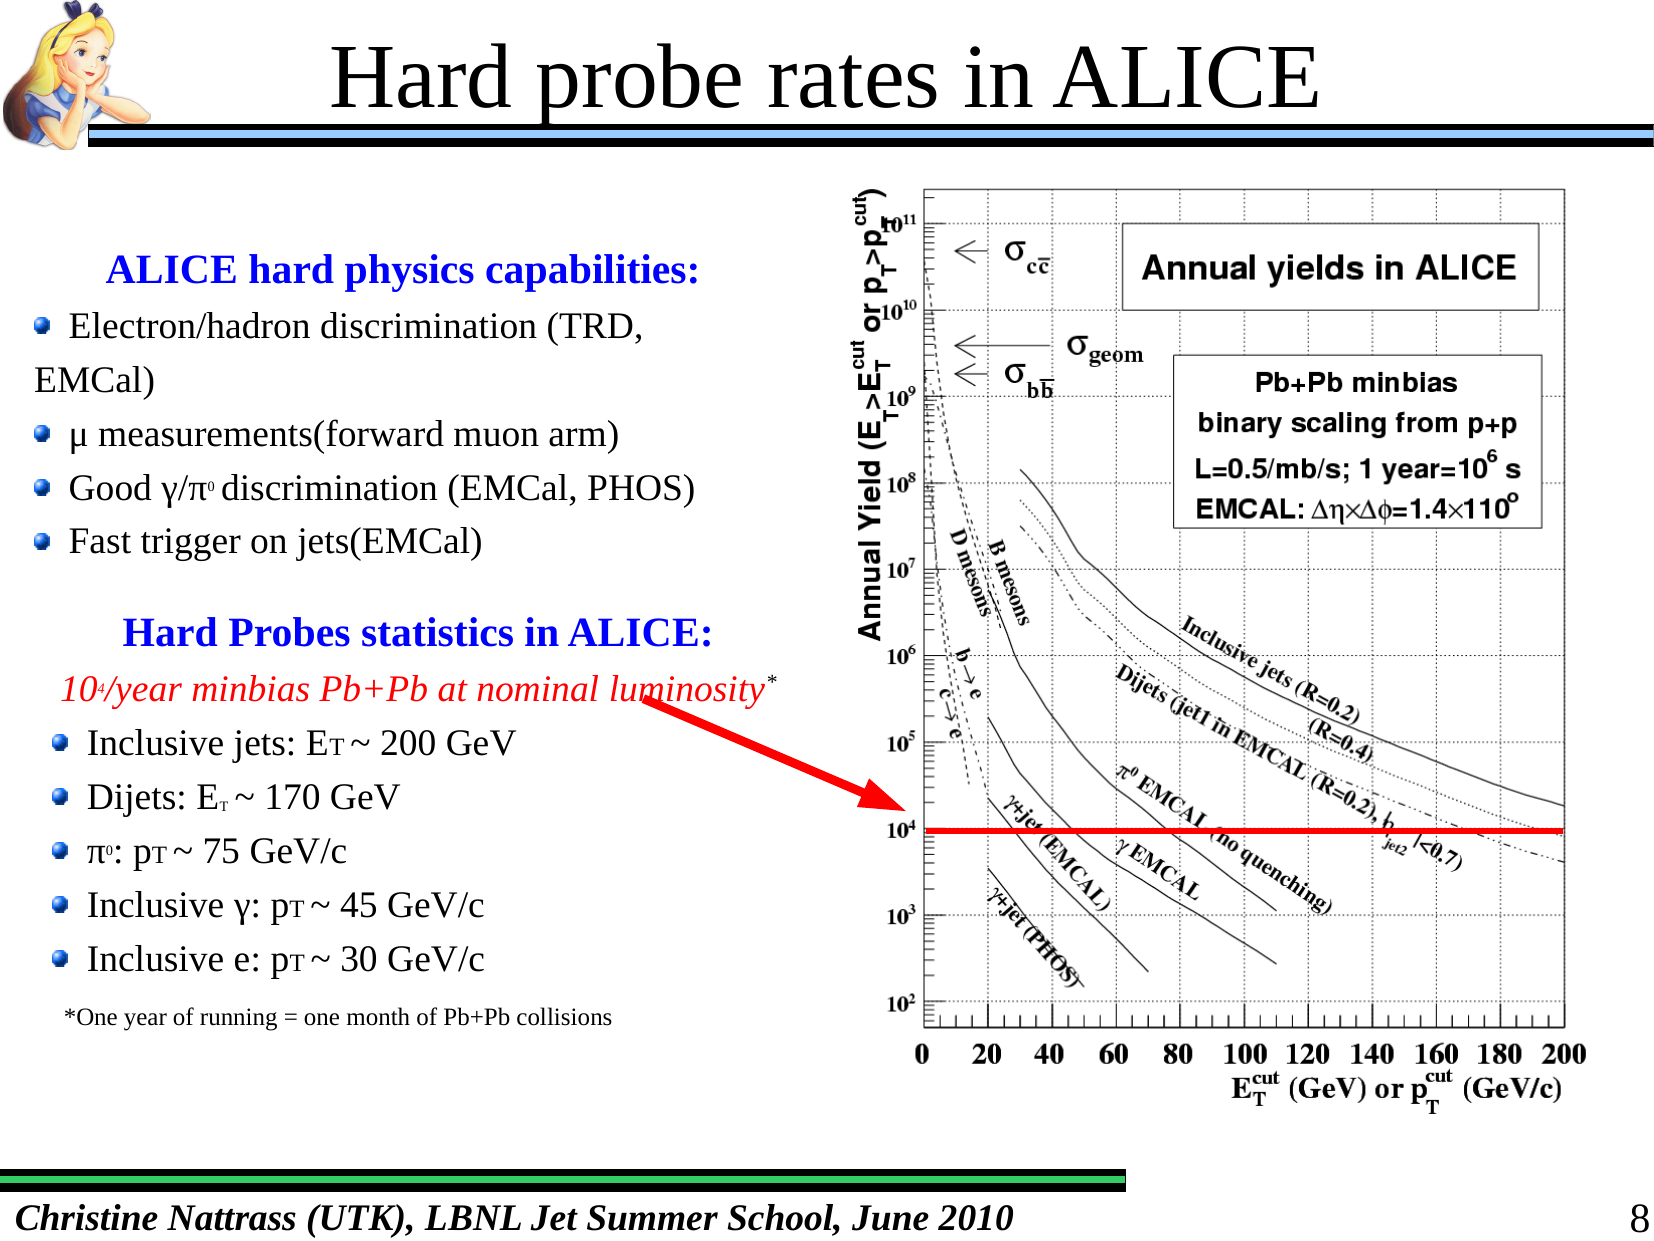

# Hard probe rates in ALICE
ALICE hard physics capabilities:
 Electron/hadron discrimination (TRD, EMCal)
 μ measurements(forward muon arm)
 Good γ/π0 discrimination (EMCal, PHOS)
 Fast trigger on jets(EMCal)
Hard Probes statistics in ALICE:
104/year minbias Pb+Pb at nominal luminosity*
 Inclusive jets: ET ~ 200 GeV
 Dijets: ET ~ 170 GeV
 π0: pT ~ 75 GeV/c
 Inclusive γ: pT ~ 45 GeV/c
 Inclusive e: pT ~ 30 GeV/c
*One year of running = one month of Pb+Pb collisions